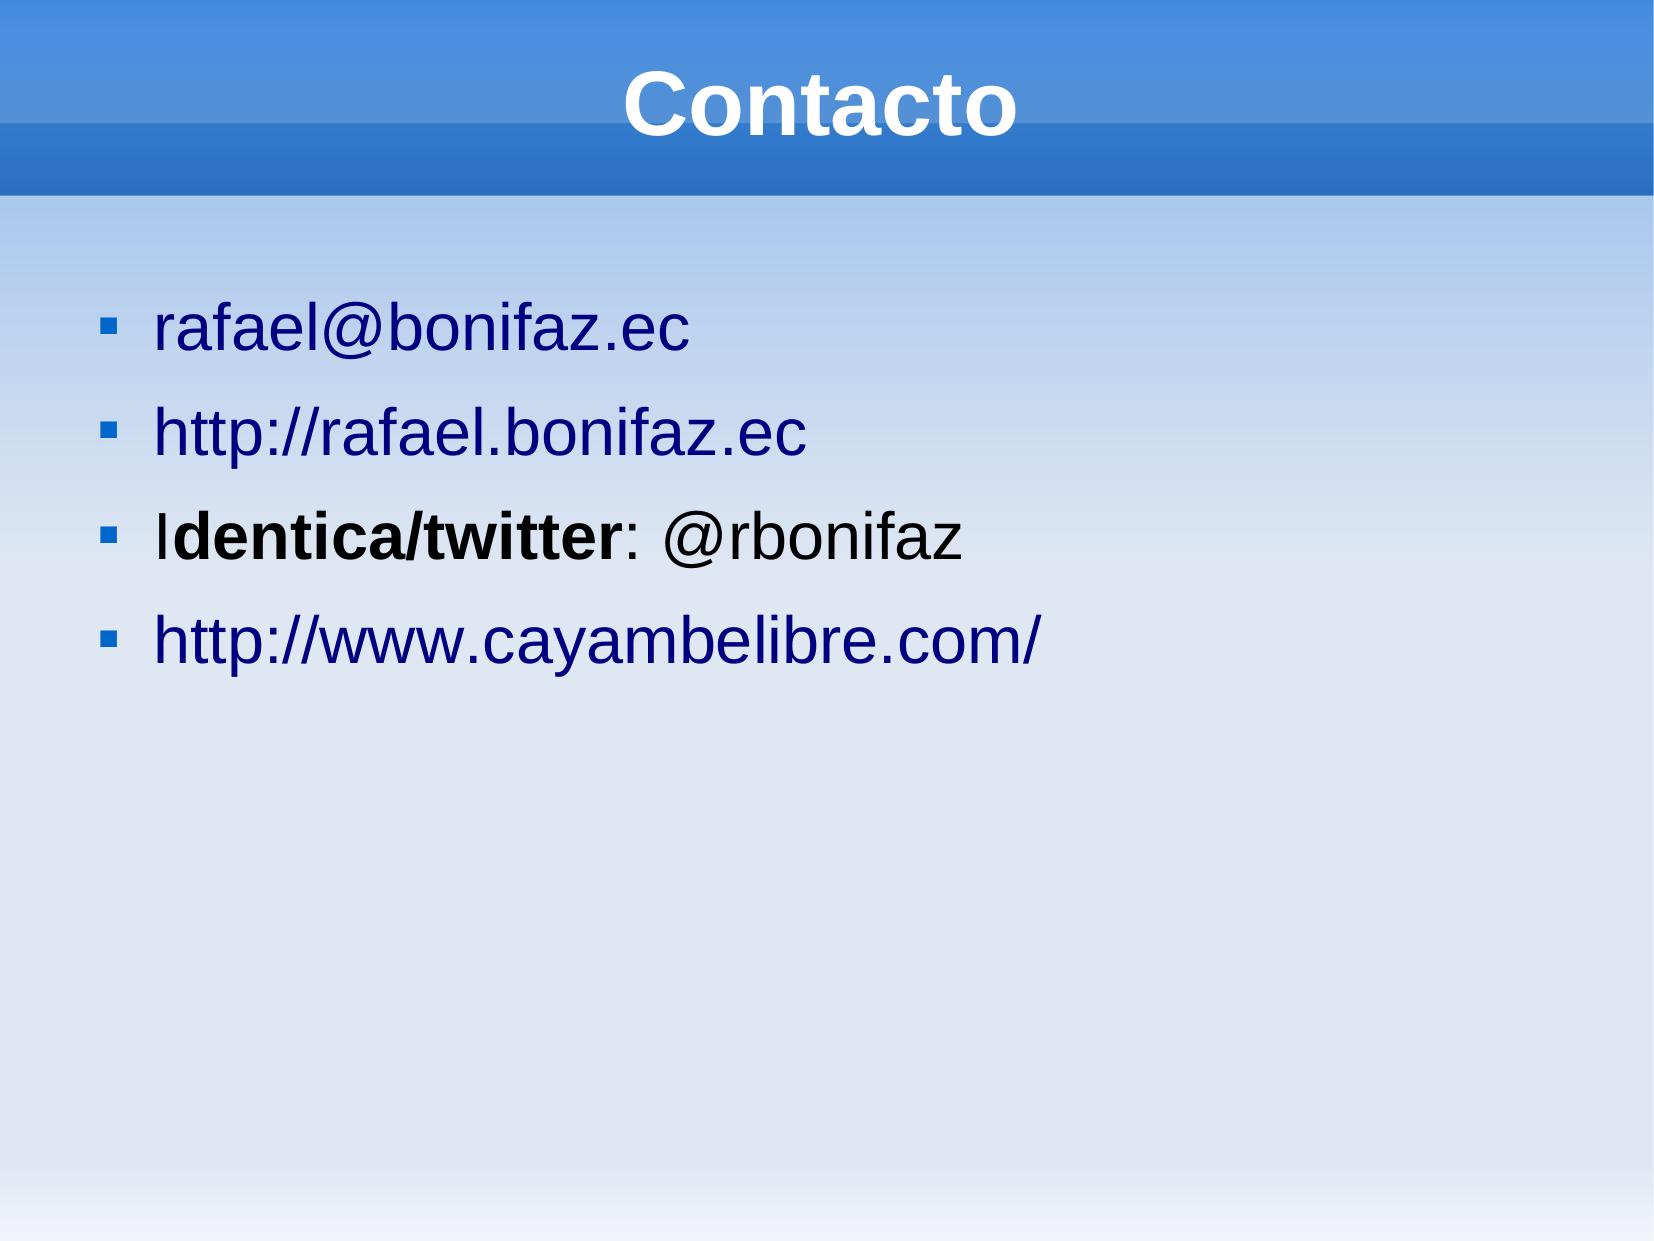

# Contacto
rafael@bonifaz.ec
http://rafael.bonifaz.ec
Identica/twitter: @rbonifaz
http://www.cayambelibre.com/